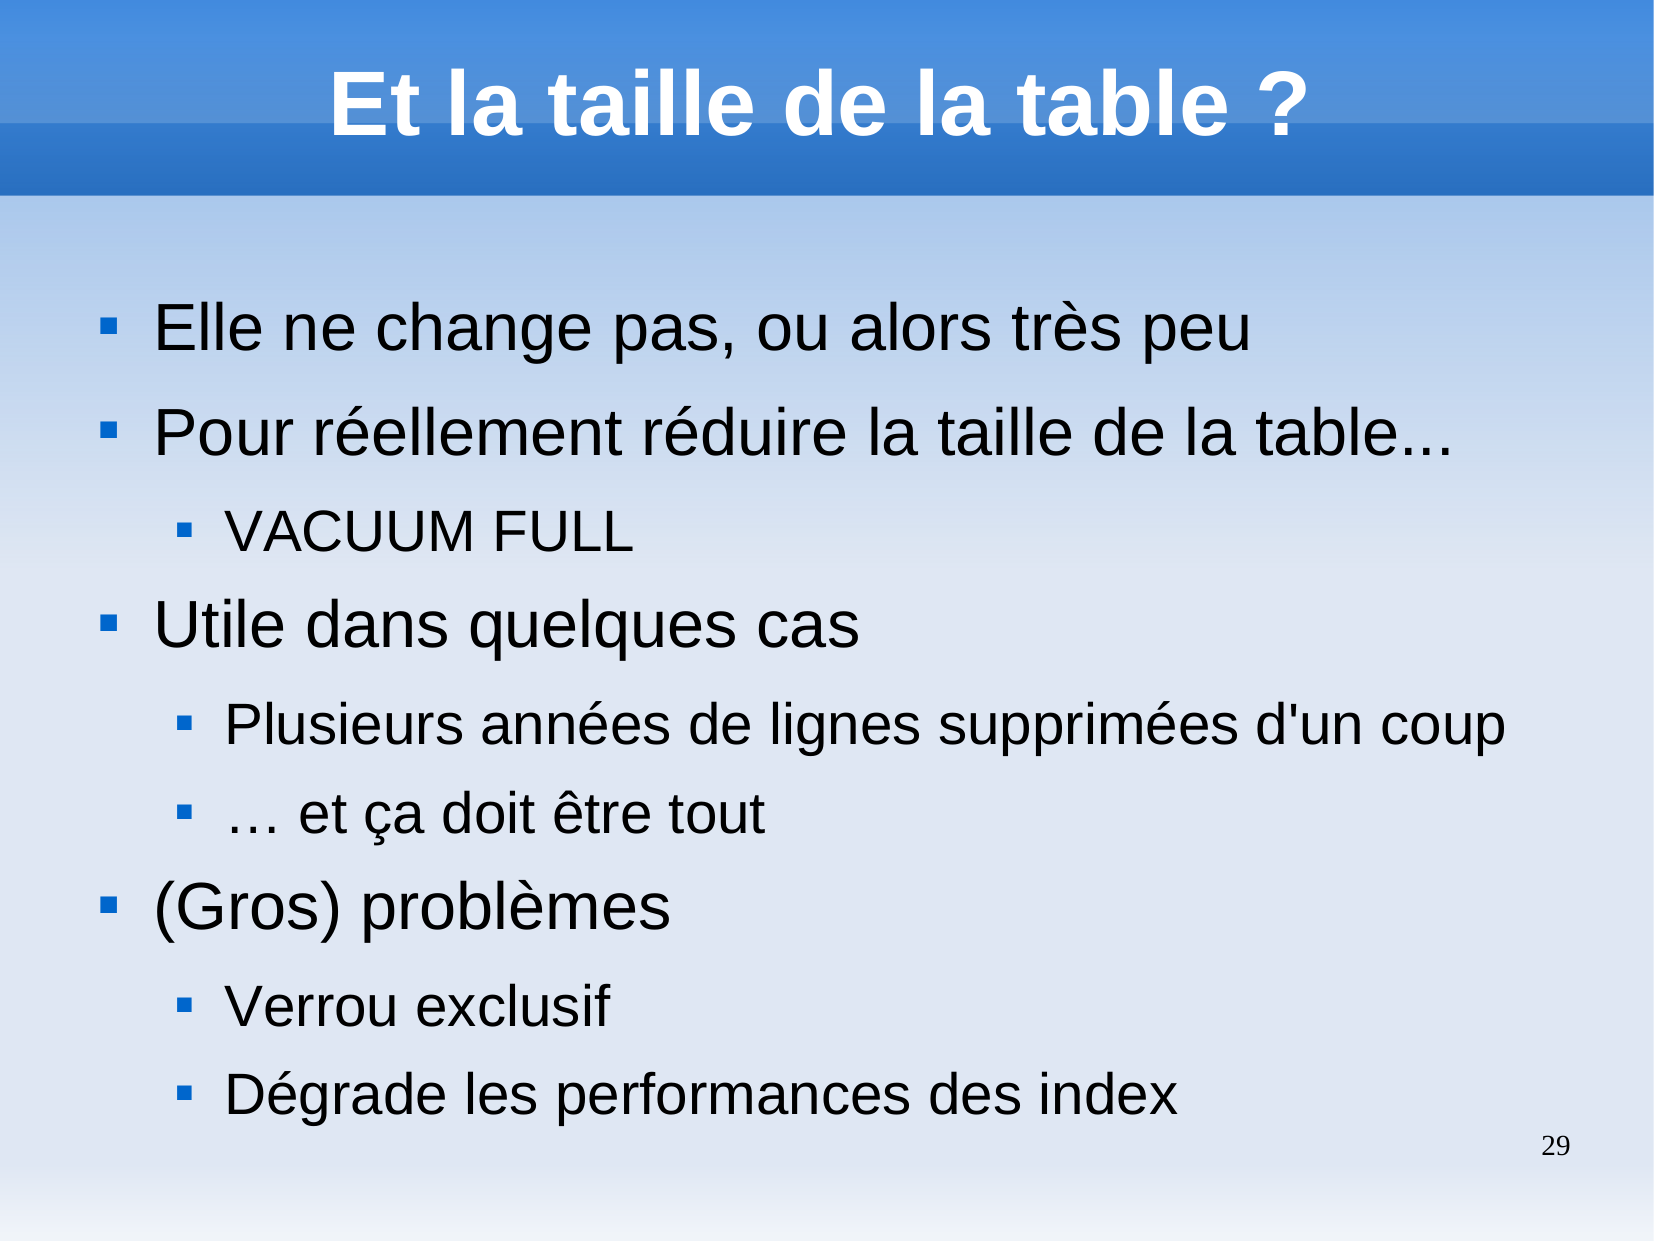

# Et la taille de la table ?
Elle ne change pas, ou alors très peu
Pour réellement réduire la taille de la table...
VACUUM FULL
Utile dans quelques cas
Plusieurs années de lignes supprimées d'un coup
… et ça doit être tout
(Gros) problèmes
Verrou exclusif
Dégrade les performances des index
29